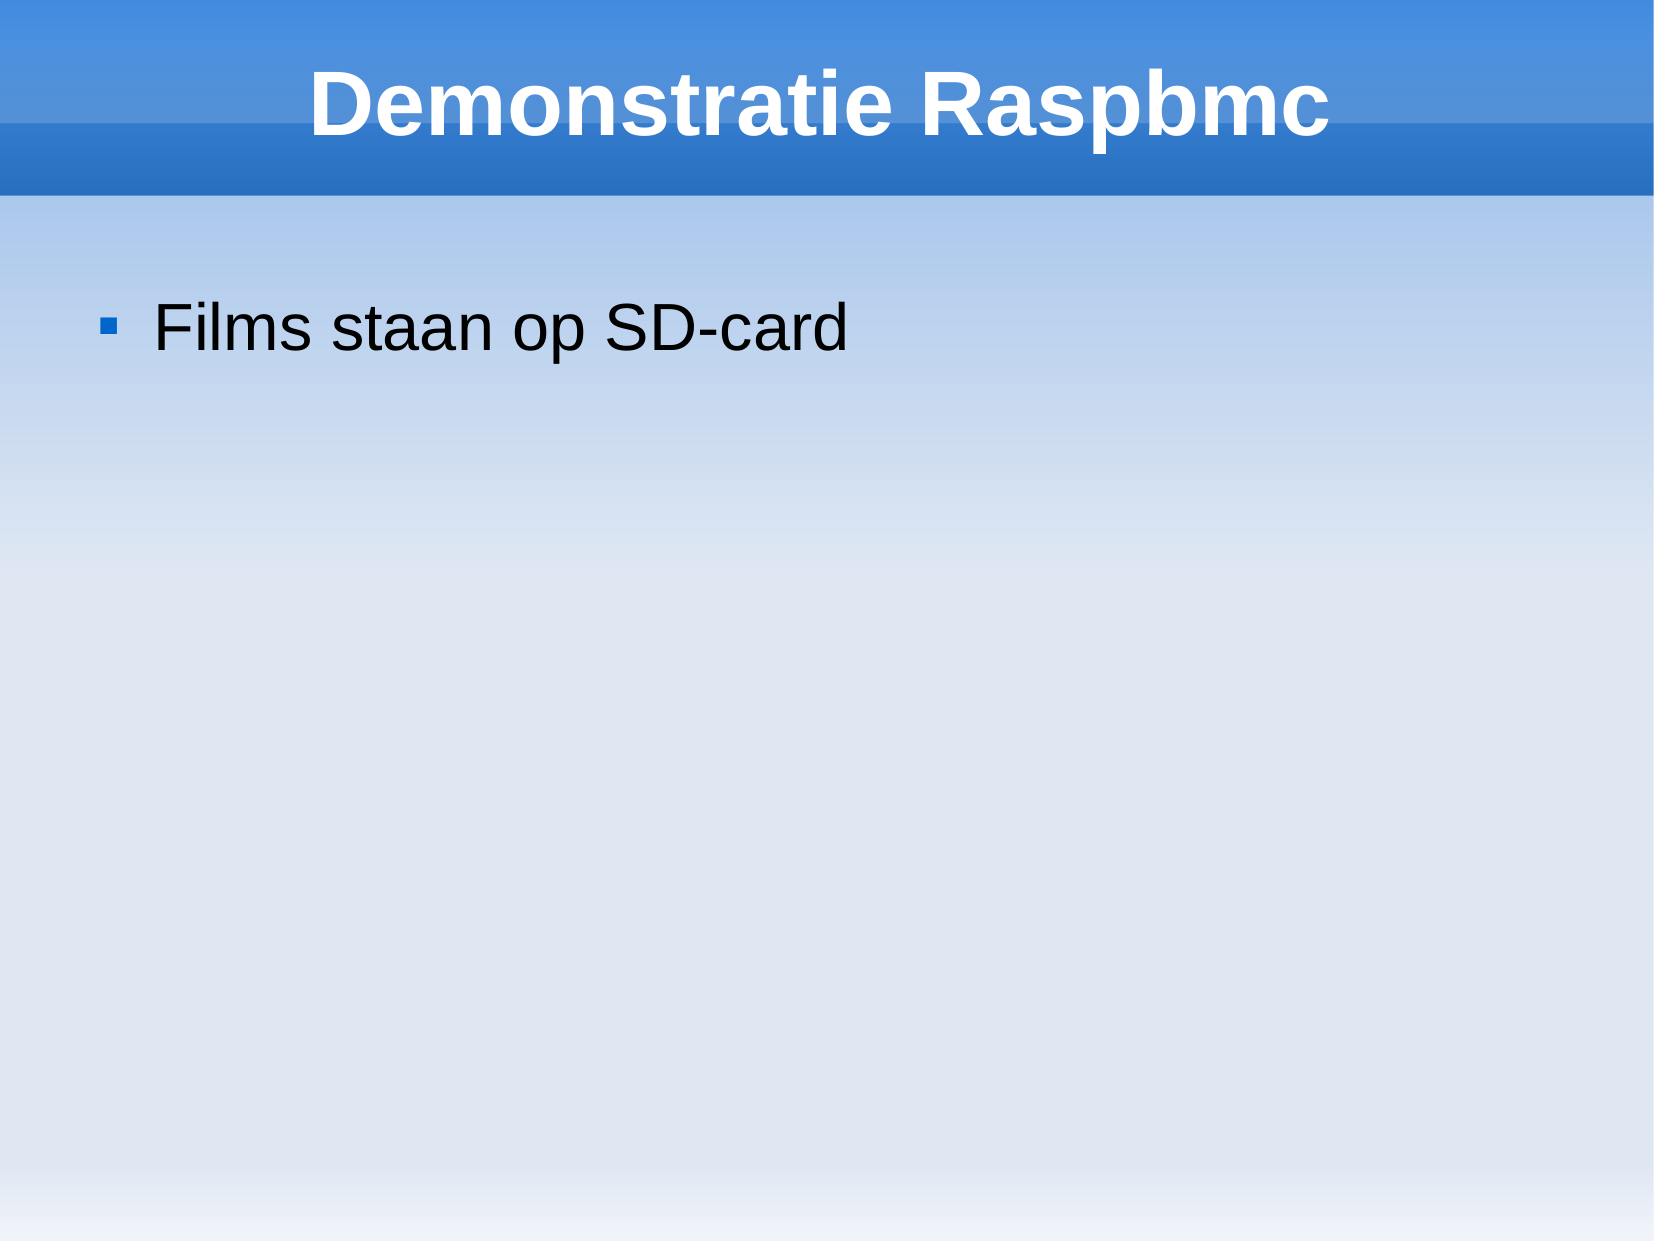

# Demonstratie Raspbmc
Films staan op SD-card